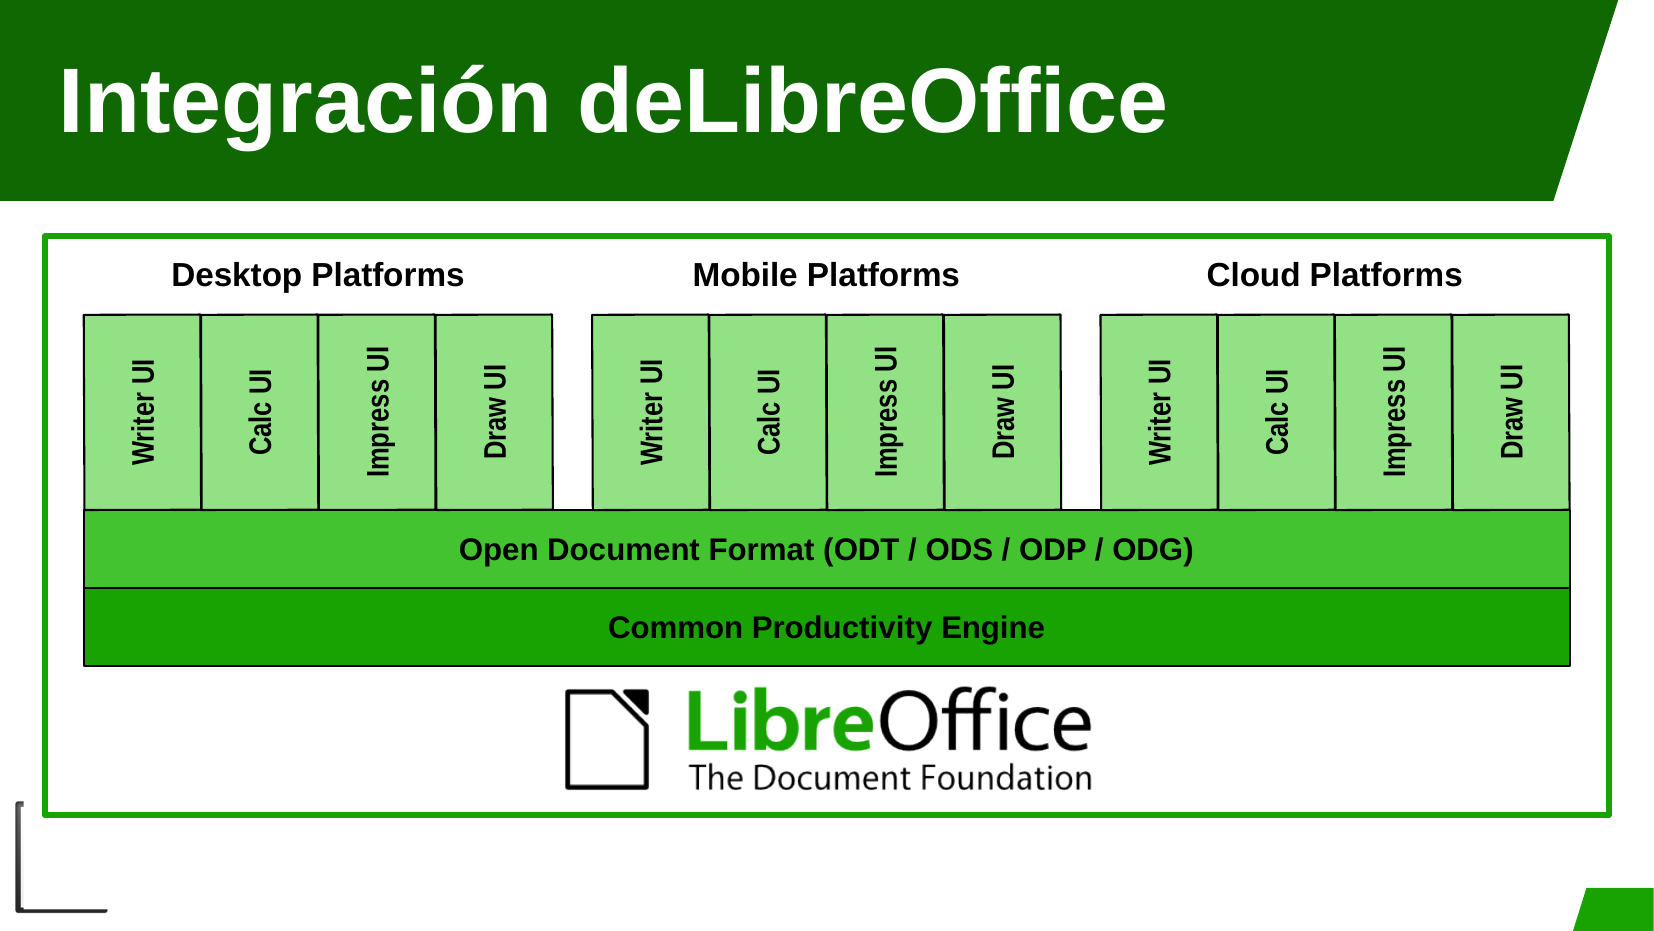

# Integración deLibreOffice
Desktop Platforms
Mobile Platforms
Cloud Platforms
Writer UI
Calc UI
Impress UI
Draw UI
Writer UI
Calc UI
Impress UI
Impress UI
Draw UI
Writer UI
Calc UI
Draw UI
Open Document Format (ODT / ODS / ODP / ODG)
Common Productivity Engine